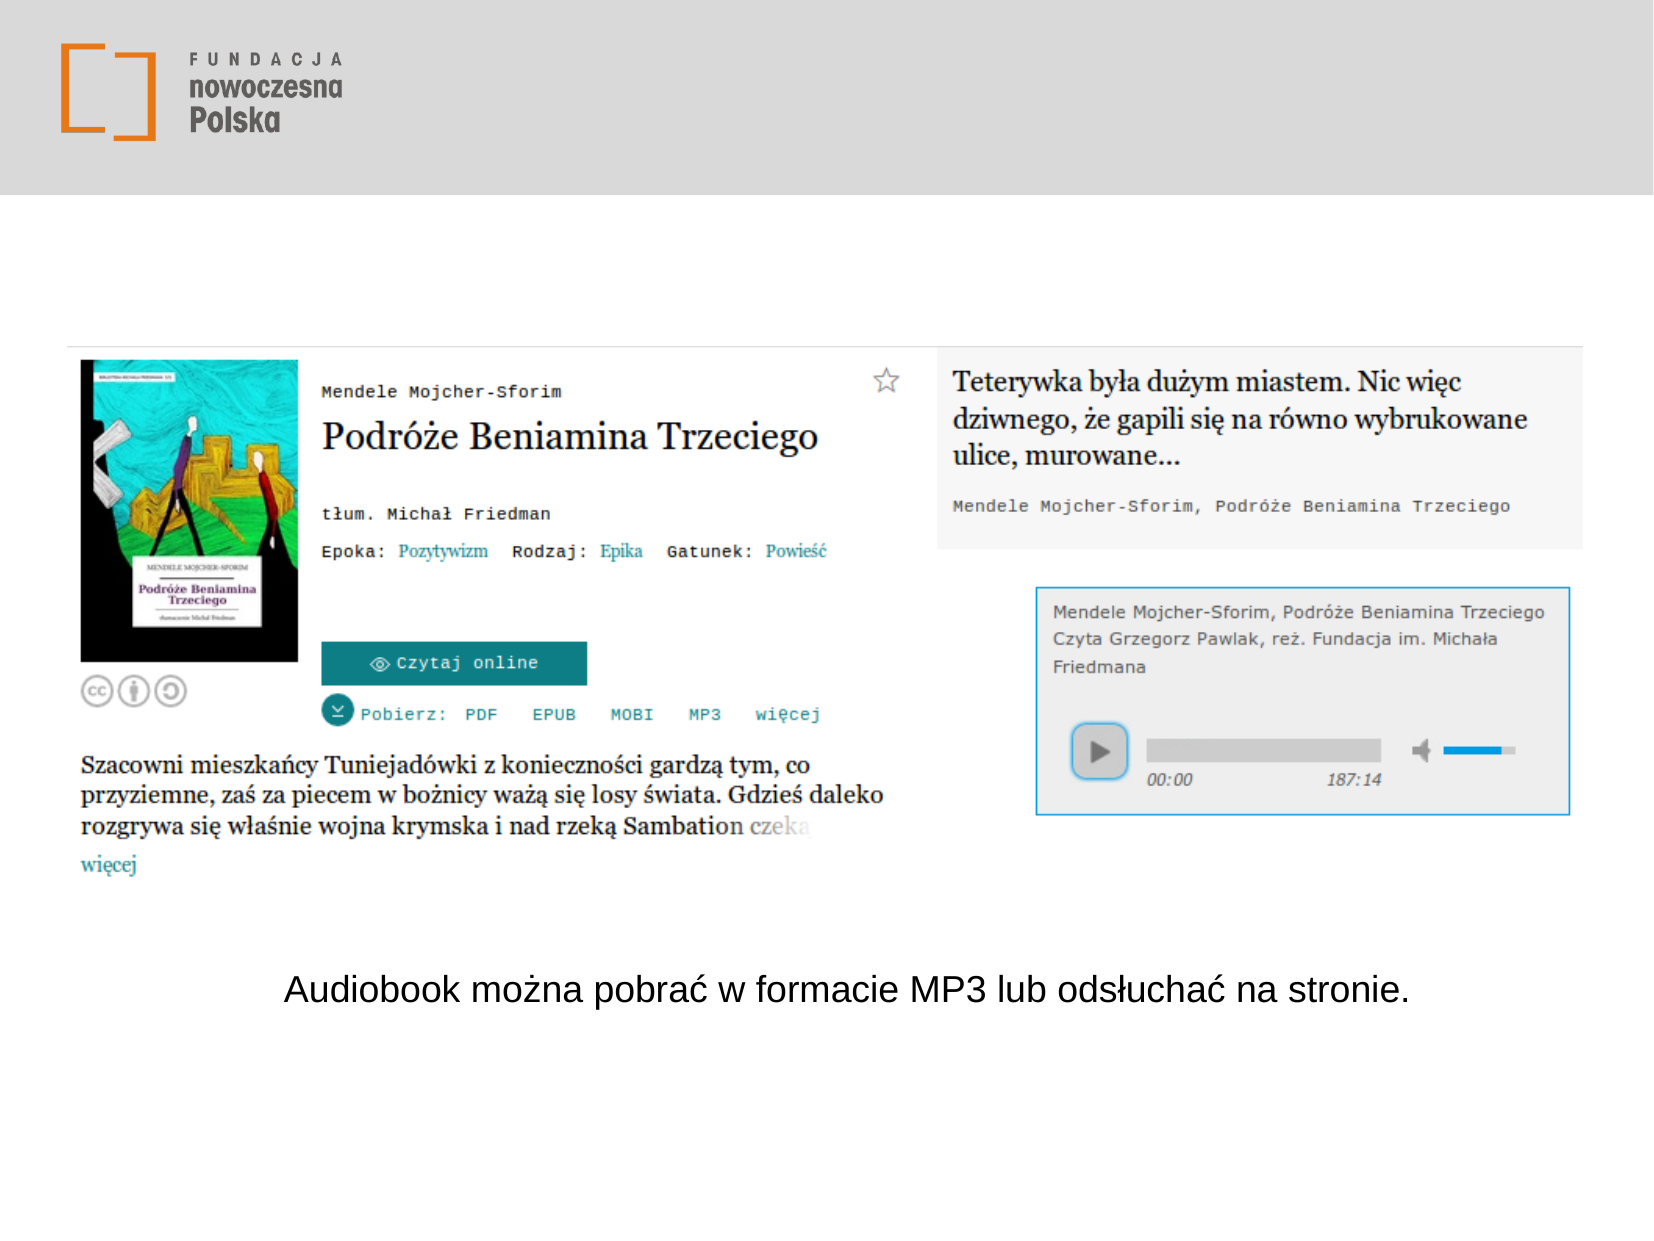

Audiobook można pobrać w formacie MP3 lub odsłuchać na stronie.